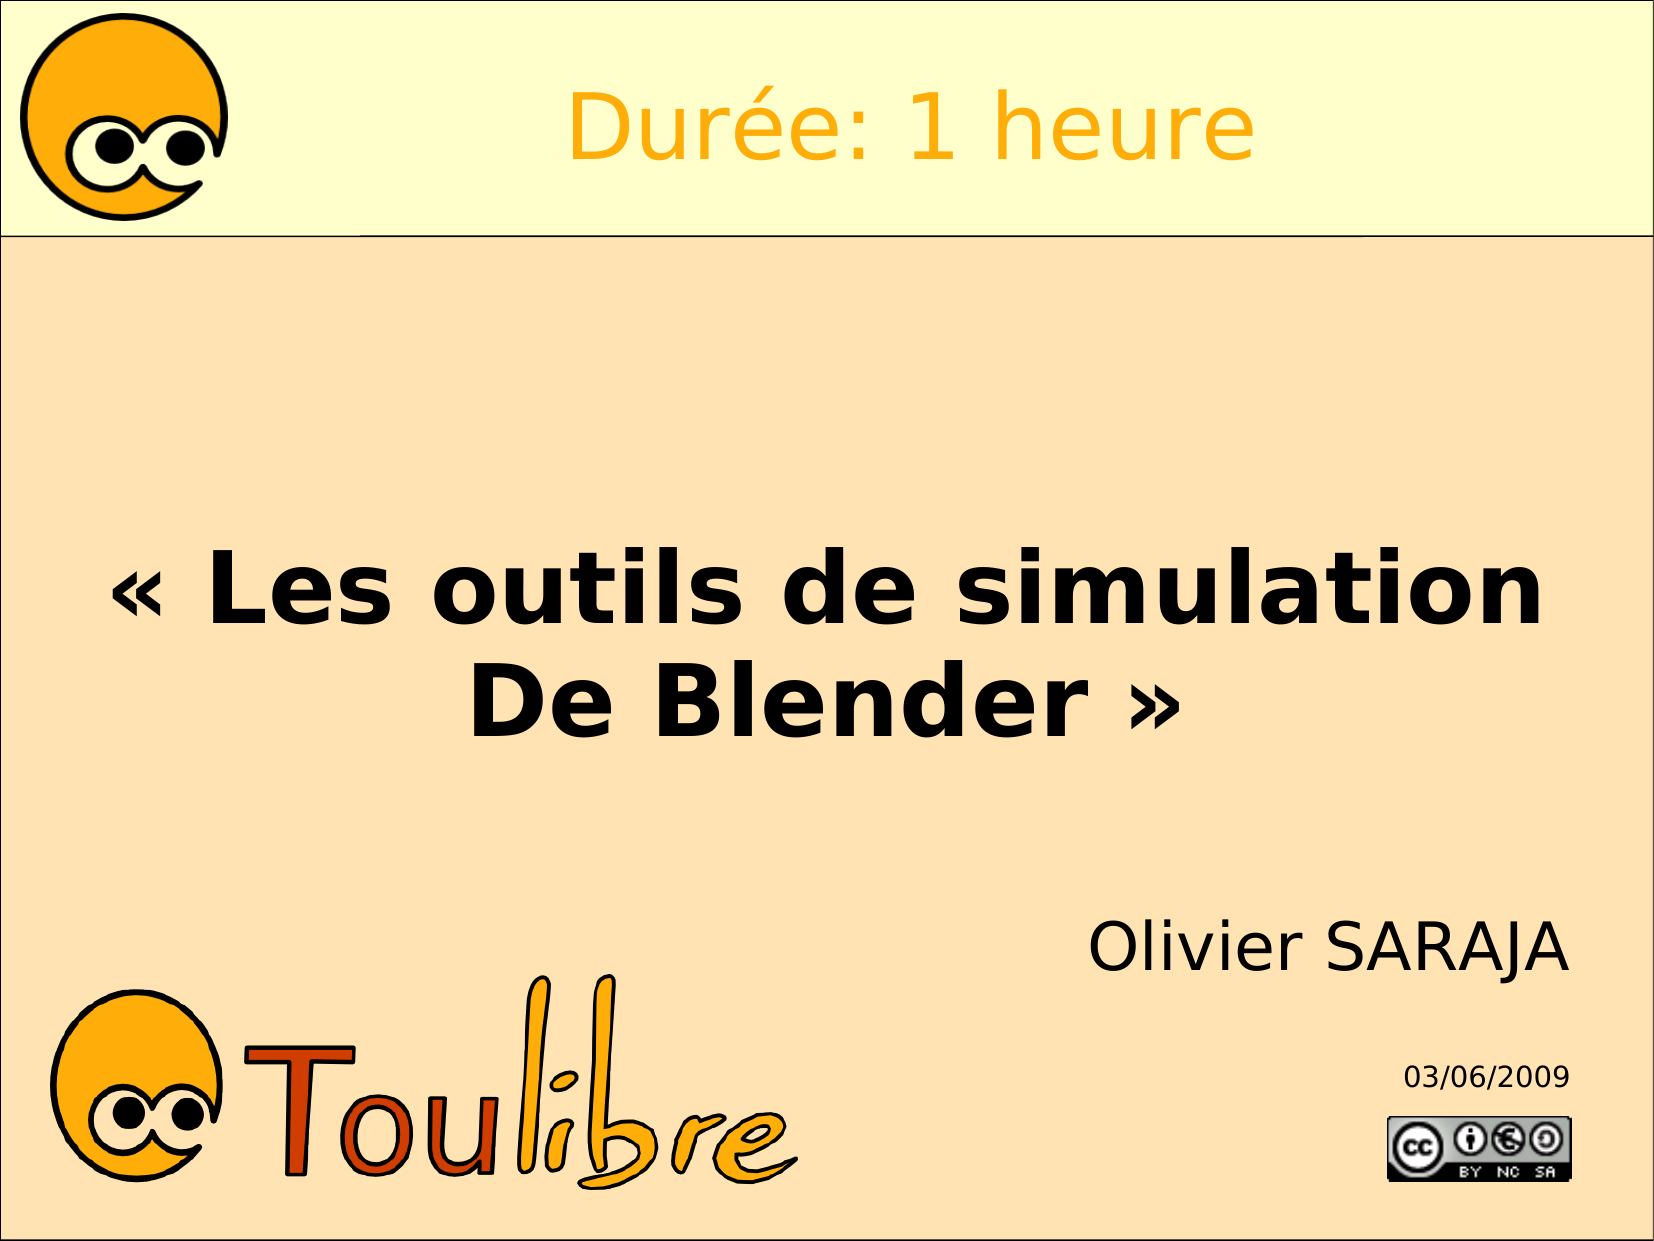

Durée: 1 heure
# « Les outils de simulation
De Blender »
Olivier SARAJA
03/06/2009